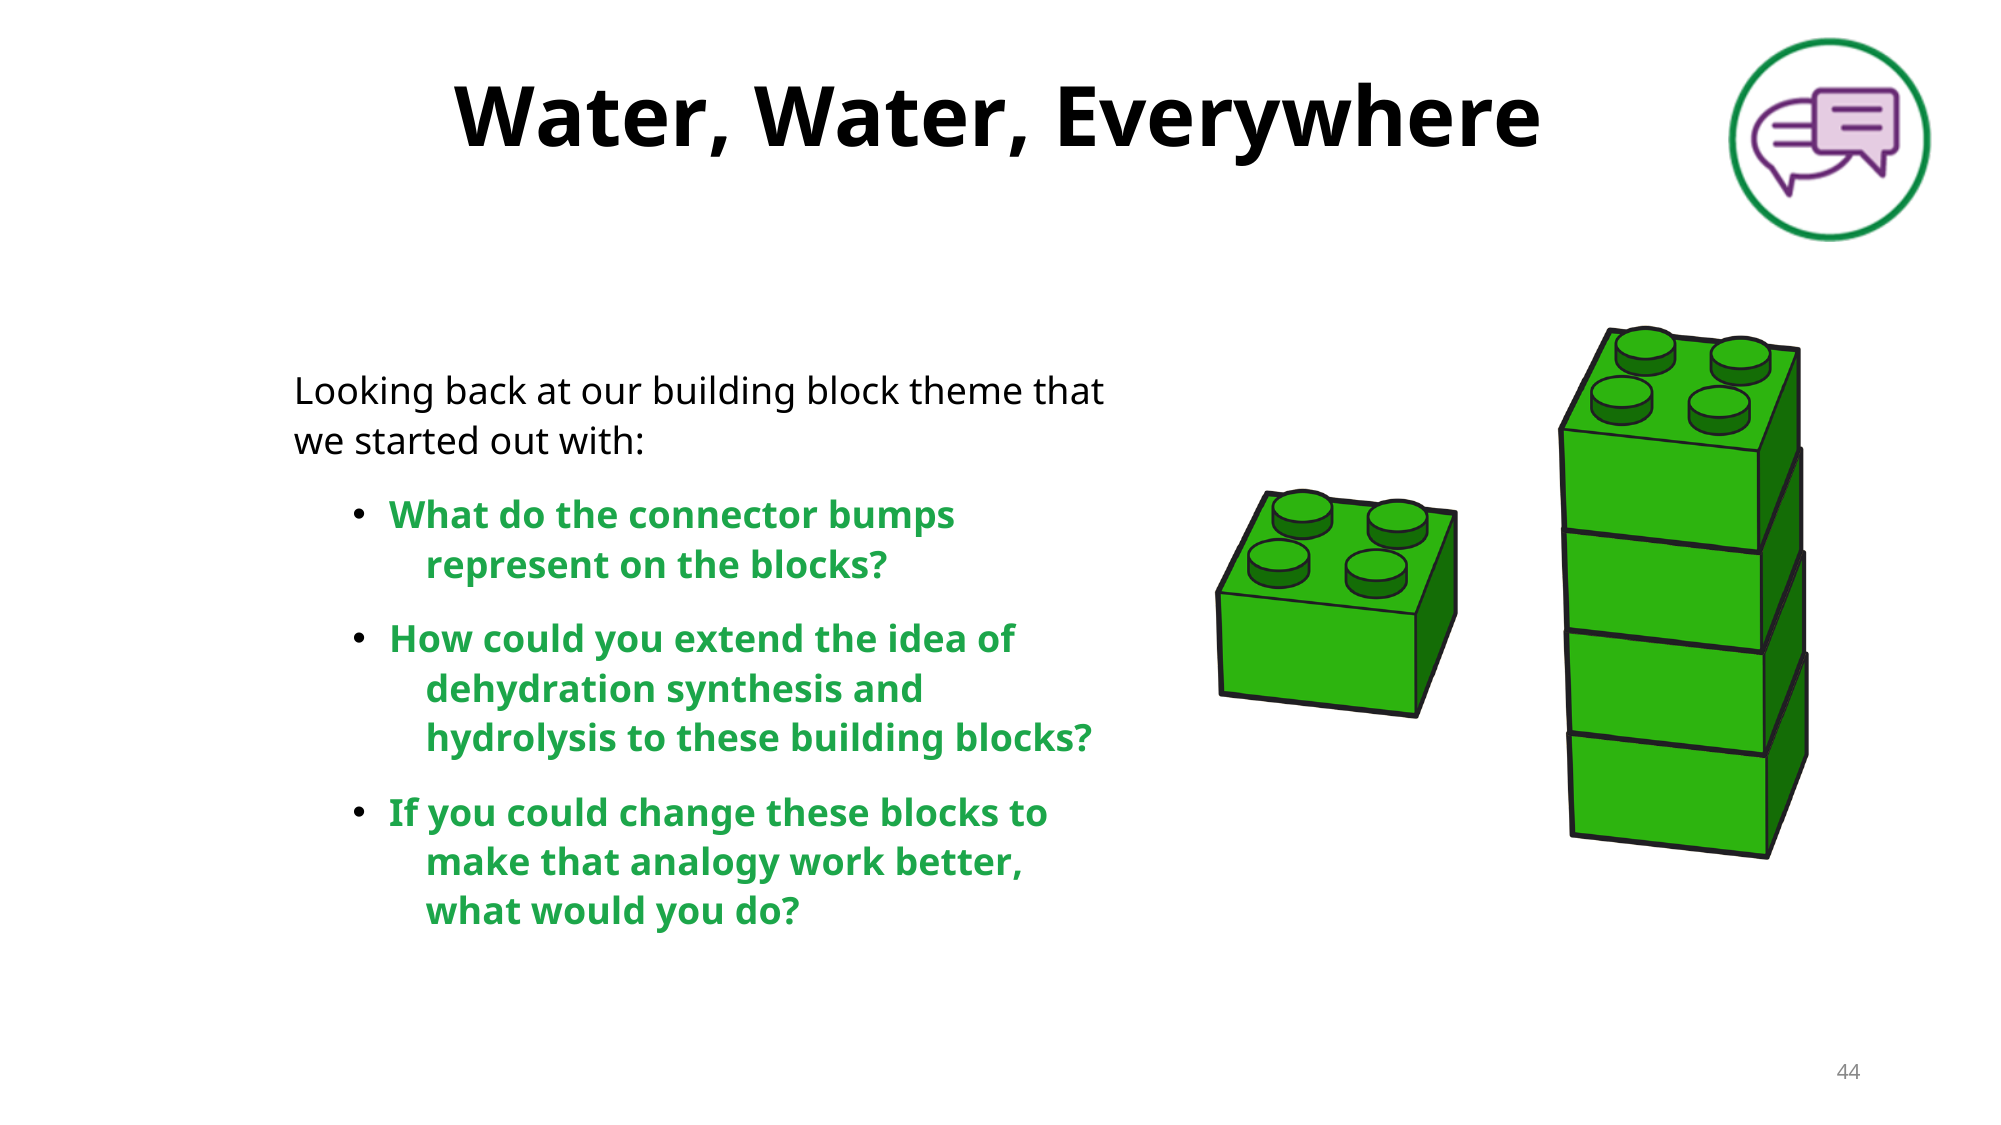

Water, Water, Everywhere
Looking back at our building block theme that we started out with:
What do the connector bumps represent on the blocks?
How could you extend the idea of dehydration synthesis and hydrolysis to these building blocks?
If you could change these blocks to make that analogy work better, what would you do?